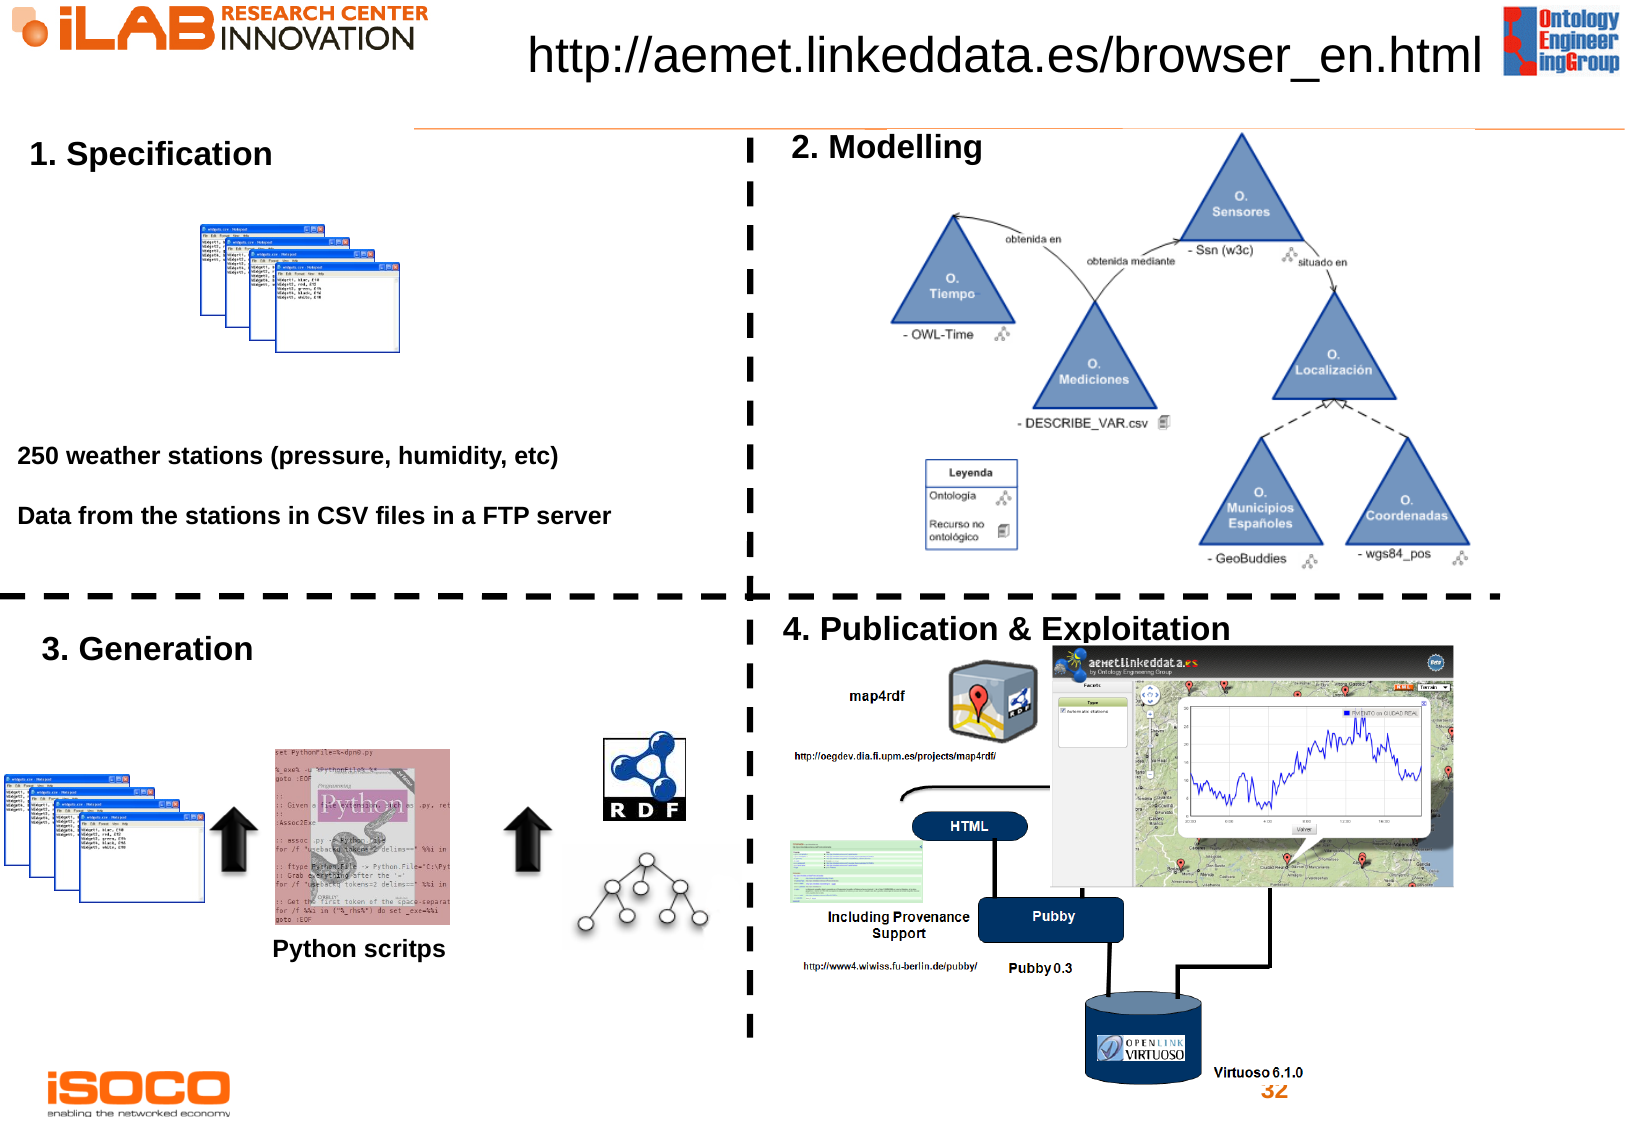

# http://aemet.linkeddata.es/browser_en.html
2. Modelling
1. Specification
250 weather stations (pressure, humidity, etc)
Data from the stations in CSV files in a FTP server
4. Publication & Exploitation
3. Generation
Python scritps